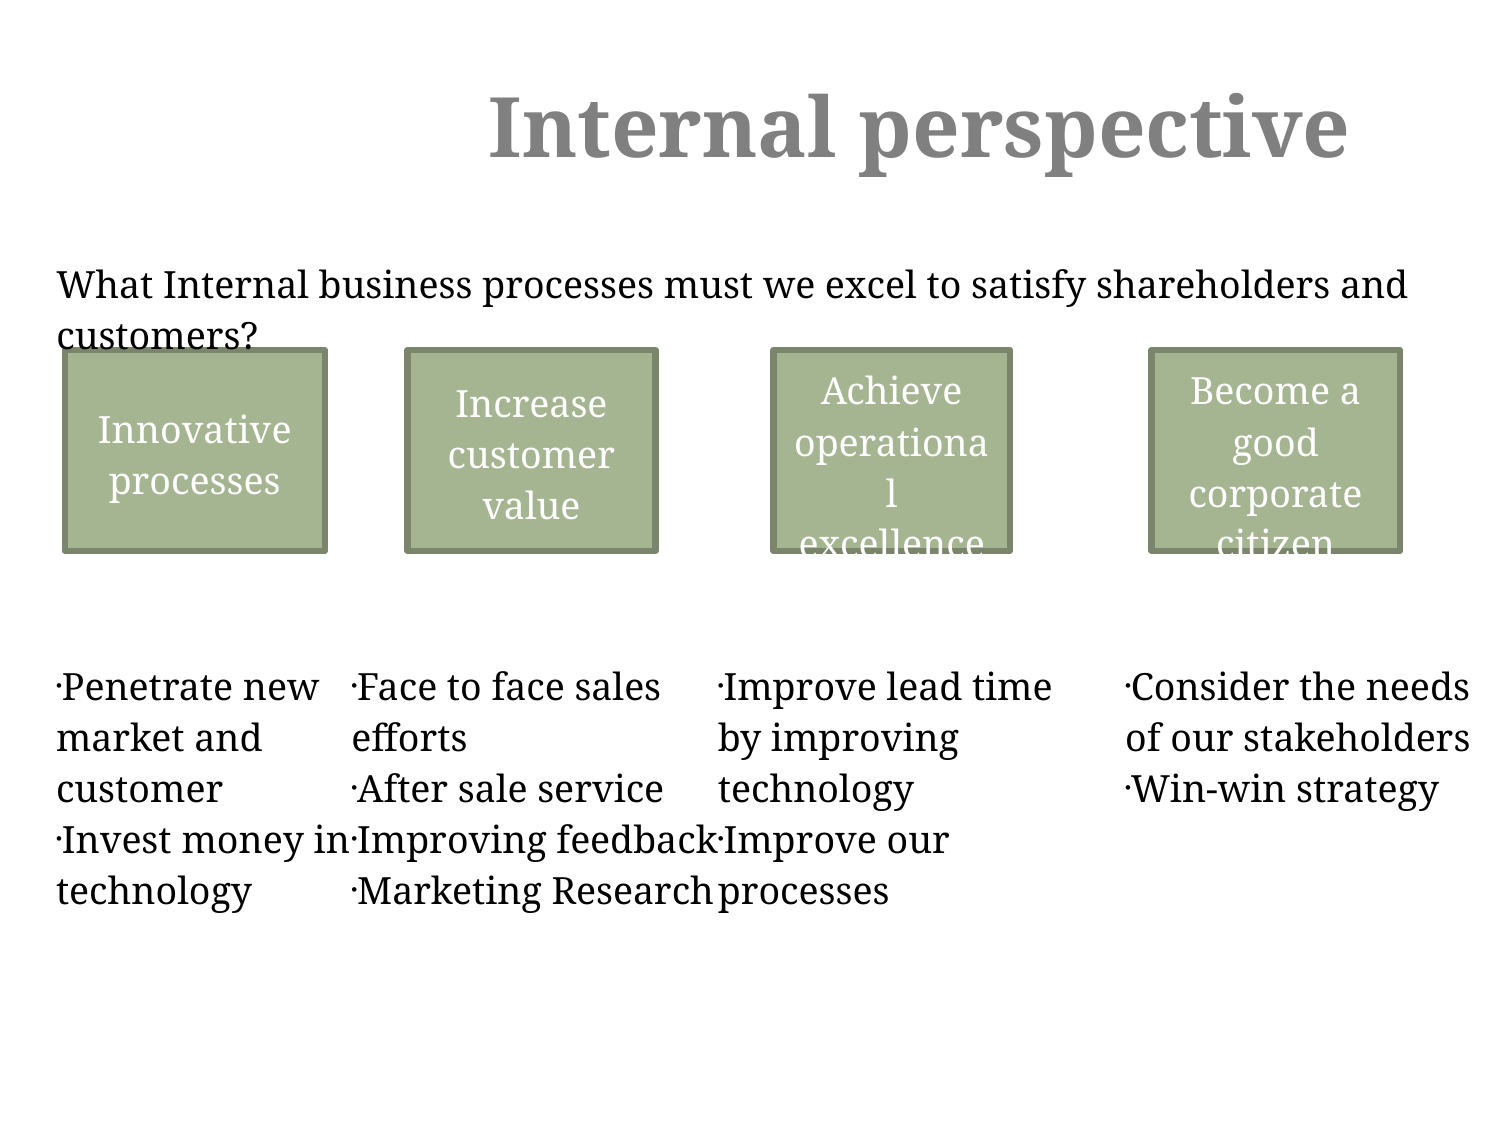

# Internal perspective
What Internal business processes must we excel to satisfy shareholders and customers?
Innovative processes
Increase customer value
Achieve operational excellence
Become a good corporate citizen
Penetrate new market and customer
Invest money in technology
Face to face sales efforts
After sale service
Improving feedback
Marketing Research
Improve lead time by improving technology
Improve our processes
Consider the needs of our stakeholders
Win-win strategy